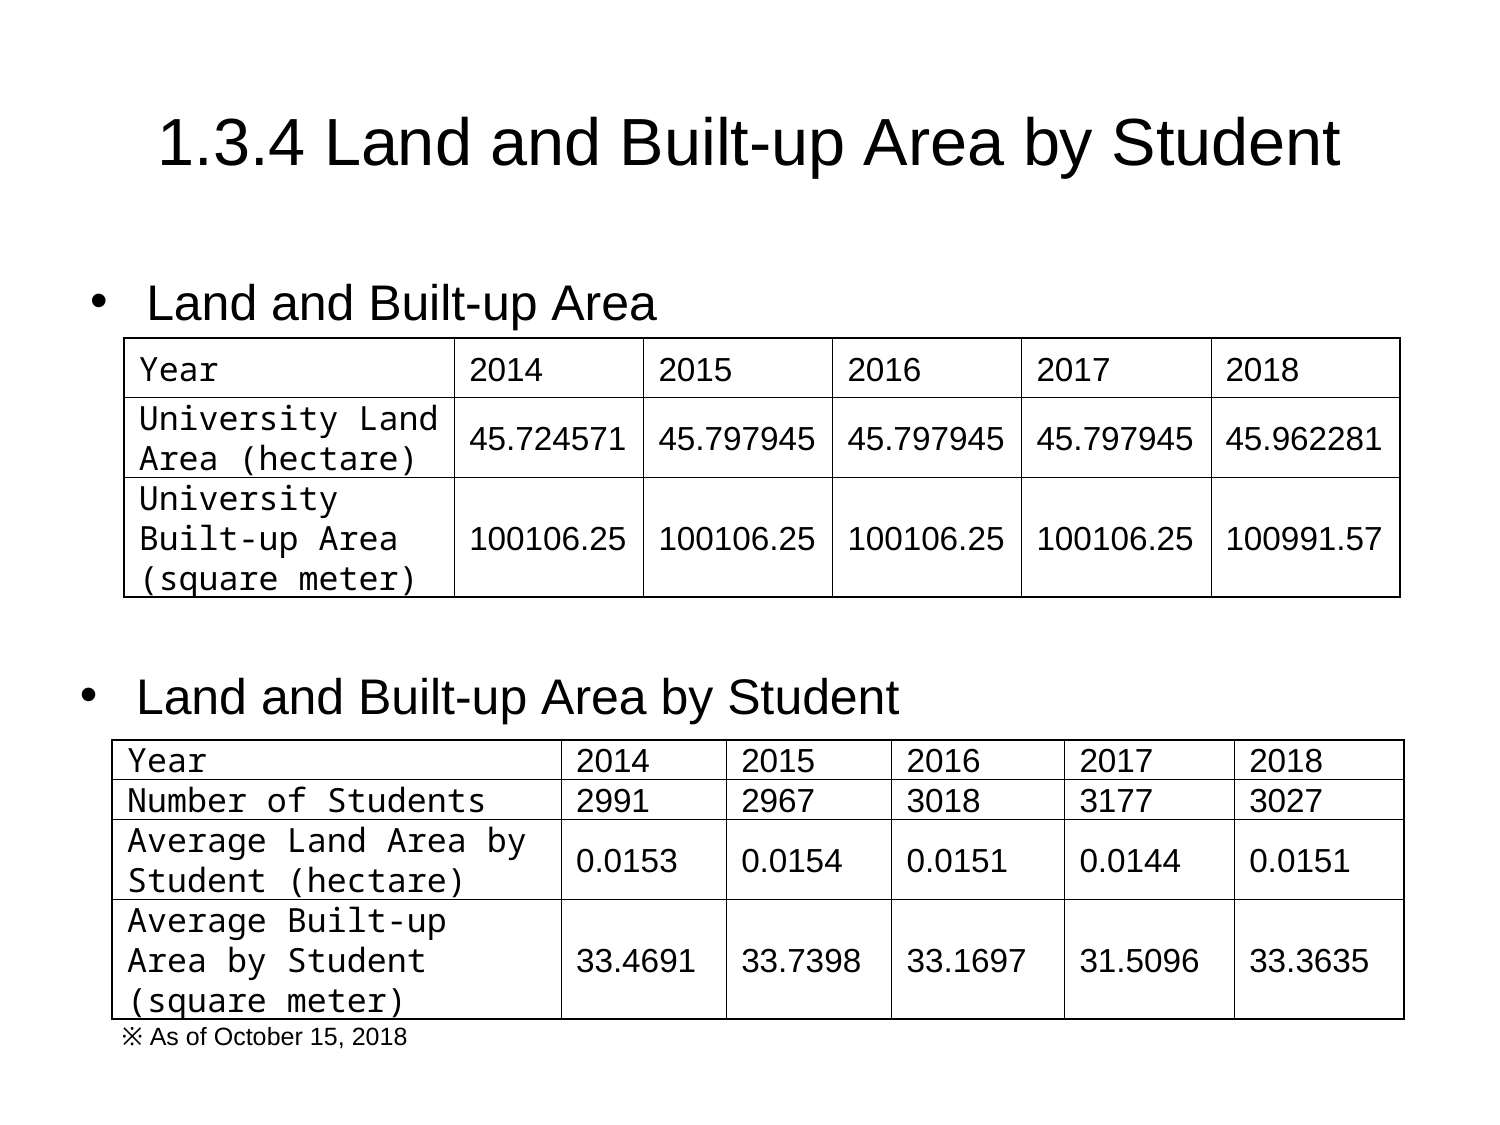

# 1.3.4 Land and Built-up Area by Student
Land and Built-up Area
| Year | 2014 | 2015 | 2016 | 2017 | 2018 |
| --- | --- | --- | --- | --- | --- |
| University Land Area (hectare) | 45.724571 | 45.797945 | 45.797945 | 45.797945 | 45.962281 |
| University Built-up Area (square meter) | 100106.25 | 100106.25 | 100106.25 | 100106.25 | 100991.57 |
Land and Built-up Area by Student
 ※ As of October 15, 2018
| Year | 2014 | 2015 | 2016 | 2017 | 2018 |
| --- | --- | --- | --- | --- | --- |
| Number of Students | 2991 | 2967 | 3018 | 3177 | 3027 |
| Average Land Area by Student (hectare) | 0.0153 | 0.0154 | 0.0151 | 0.0144 | 0.0151 |
| Average Built-up Area by Student (square meter) | 33.4691 | 33.7398 | 33.1697 | 31.5096 | 33.3635 |